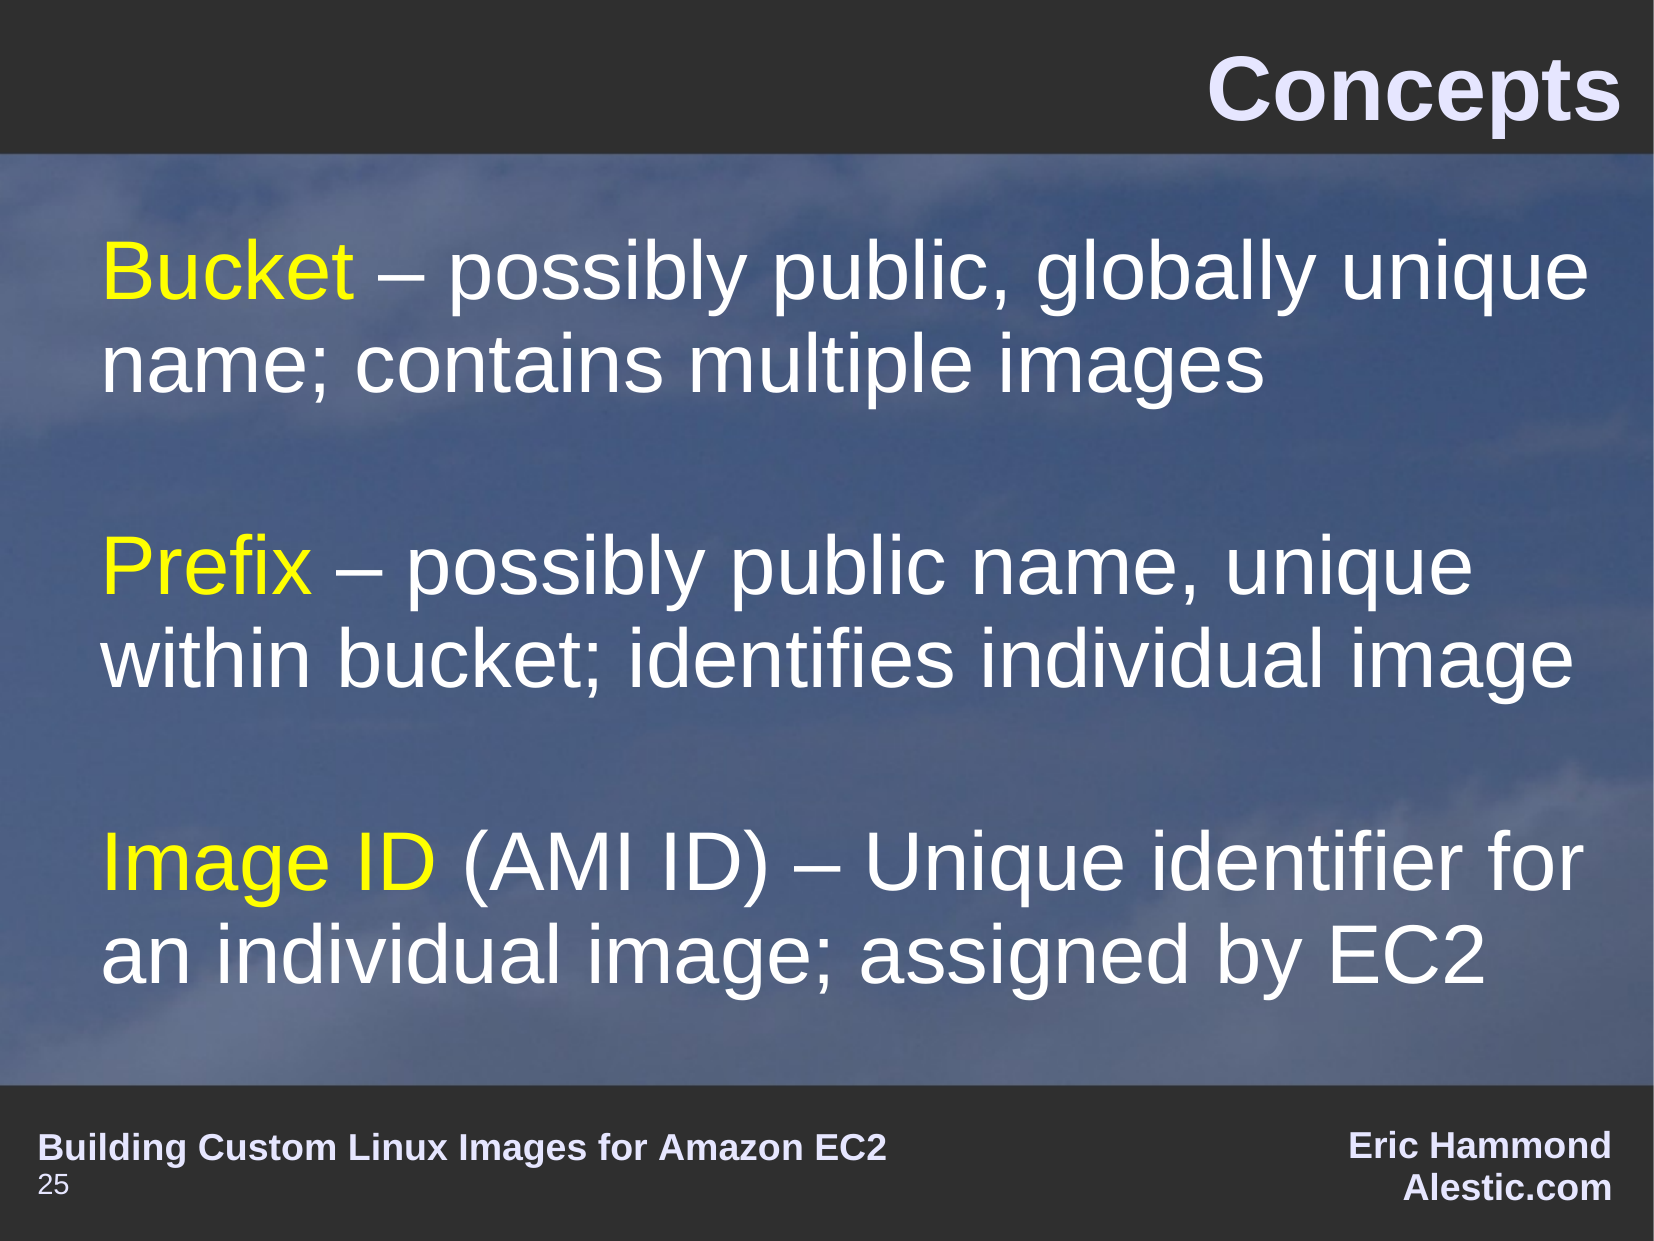

# Concepts
Bucket – possibly public, globally unique name; contains multiple images
Prefix – possibly public name, unique within bucket; identifies individual image
Image ID (AMI ID) – Unique identifier for an individual image; assigned by EC2
25
Eric Hammond
Alestic.com